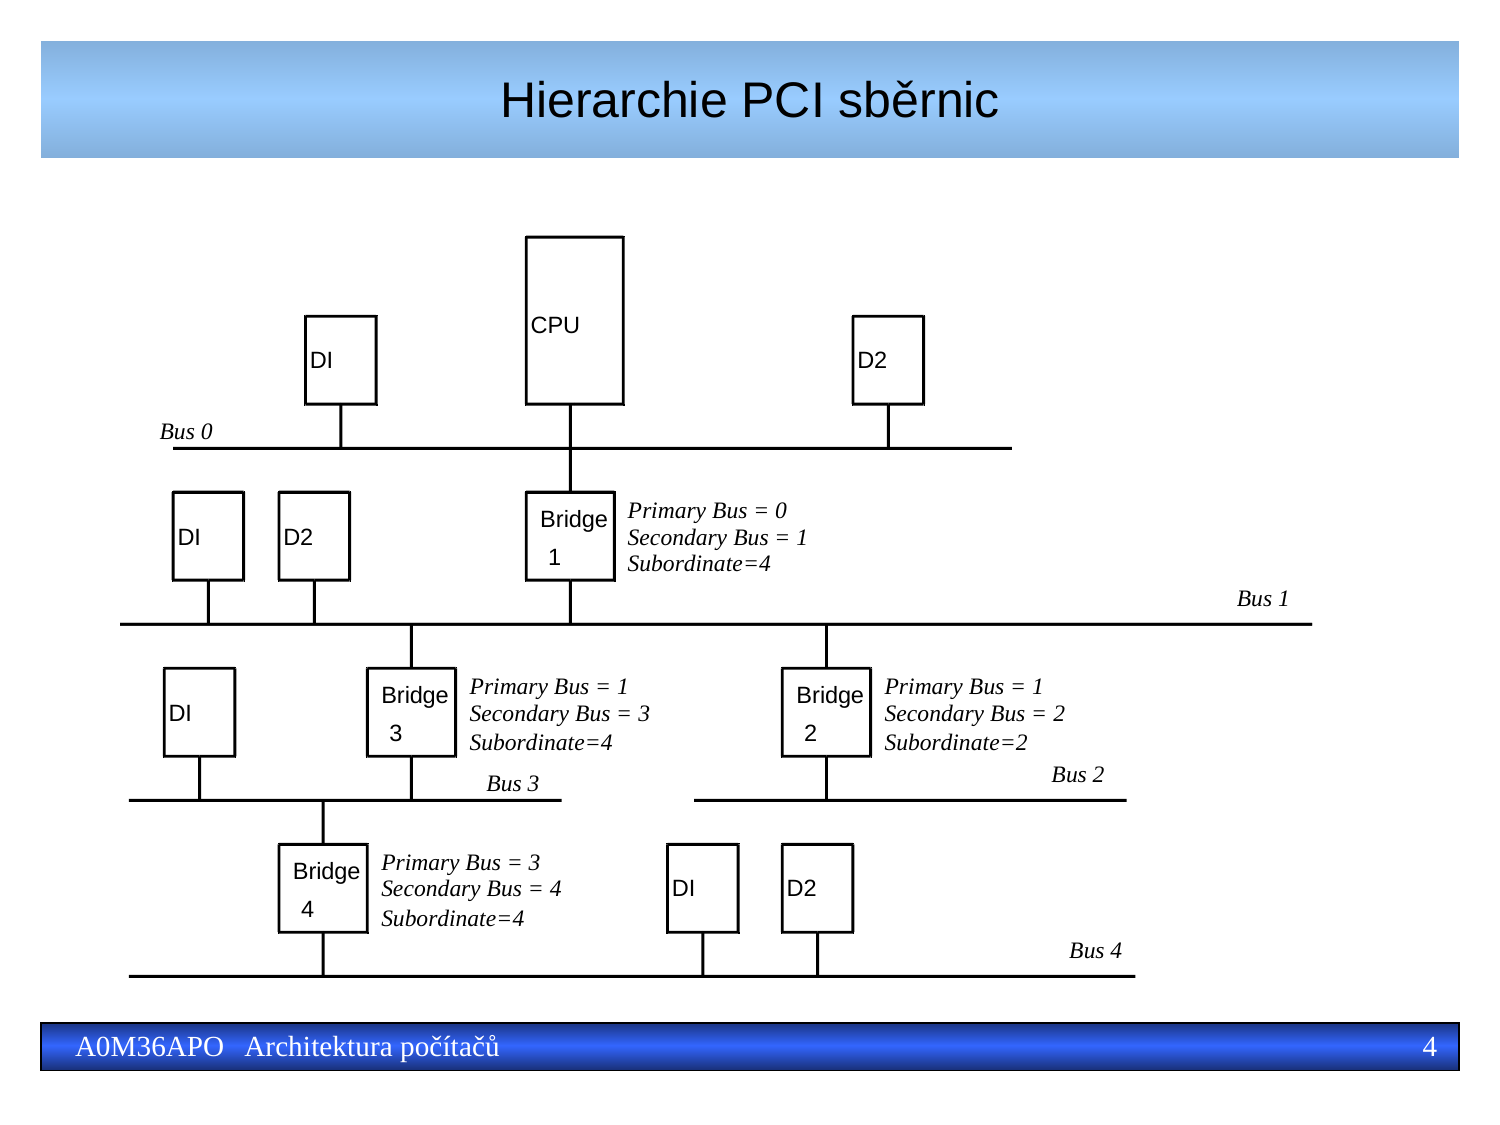

# Hierarchie PCI sběrnic
A0M36APO Architektura počítačů
4